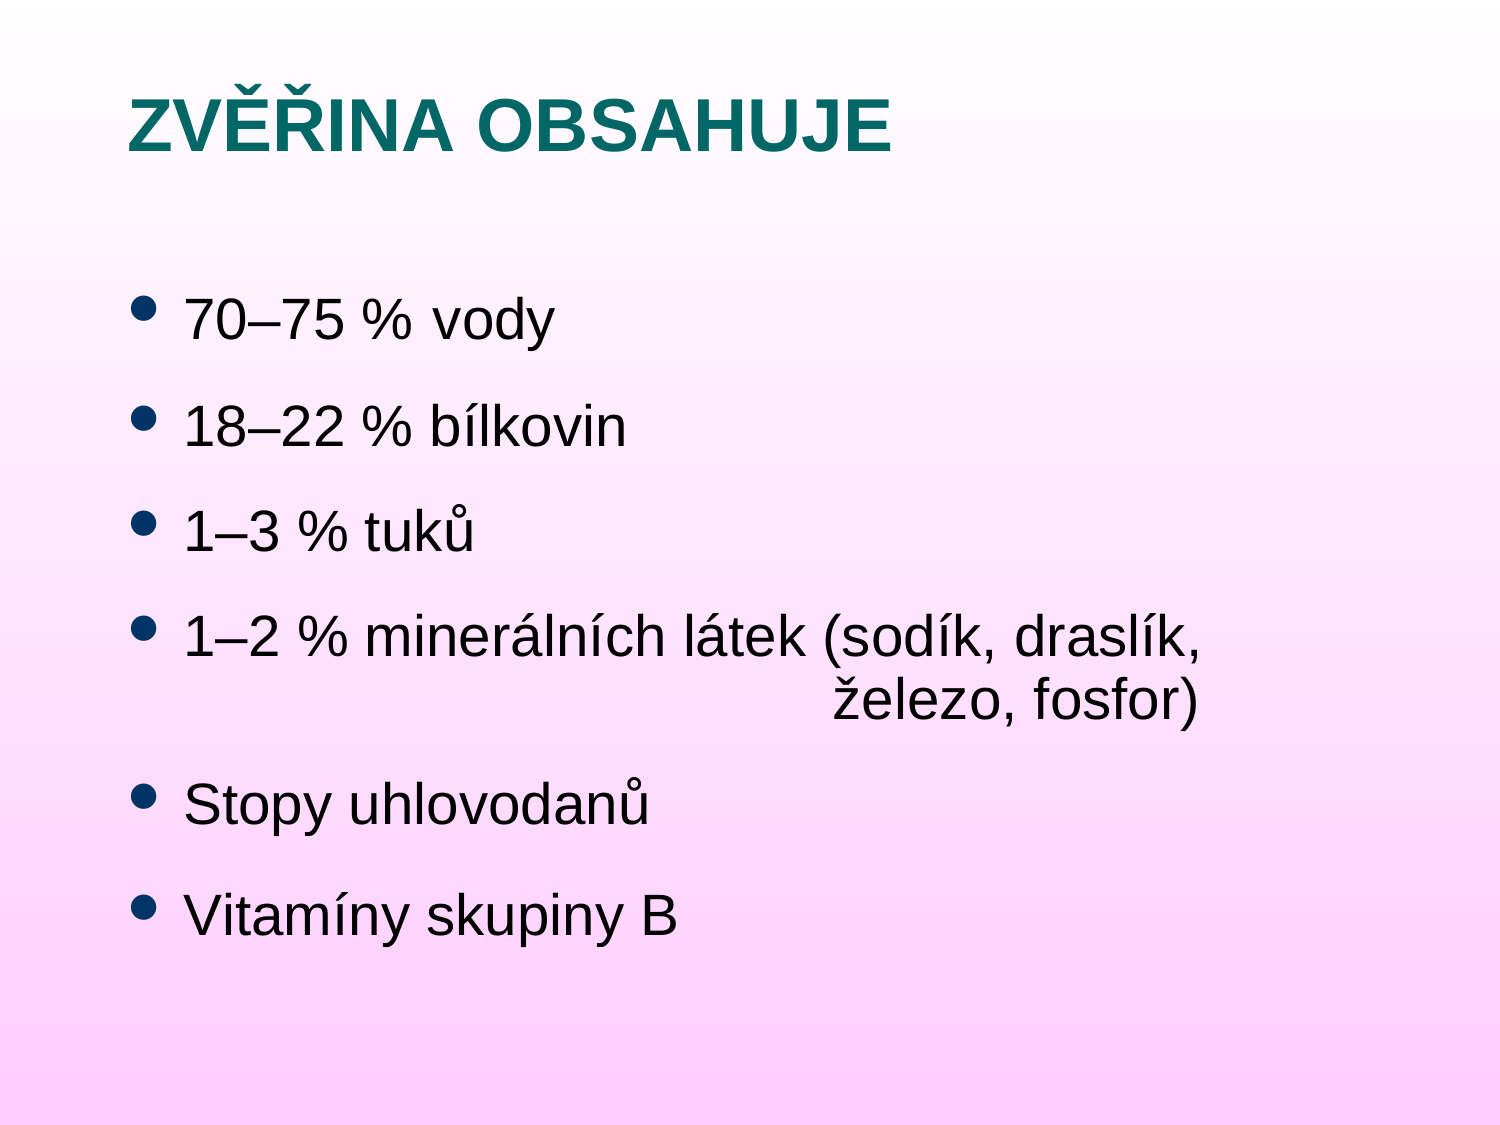

# ZVĚŘINA OBSAHUJE
70–75 % vody
18–22 % bílkovin
1–3 % tuků
1–2 % minerálních látek (sodík, draslík, 			 železo, fosfor)
Stopy uhlovodanů
Vitamíny skupiny B